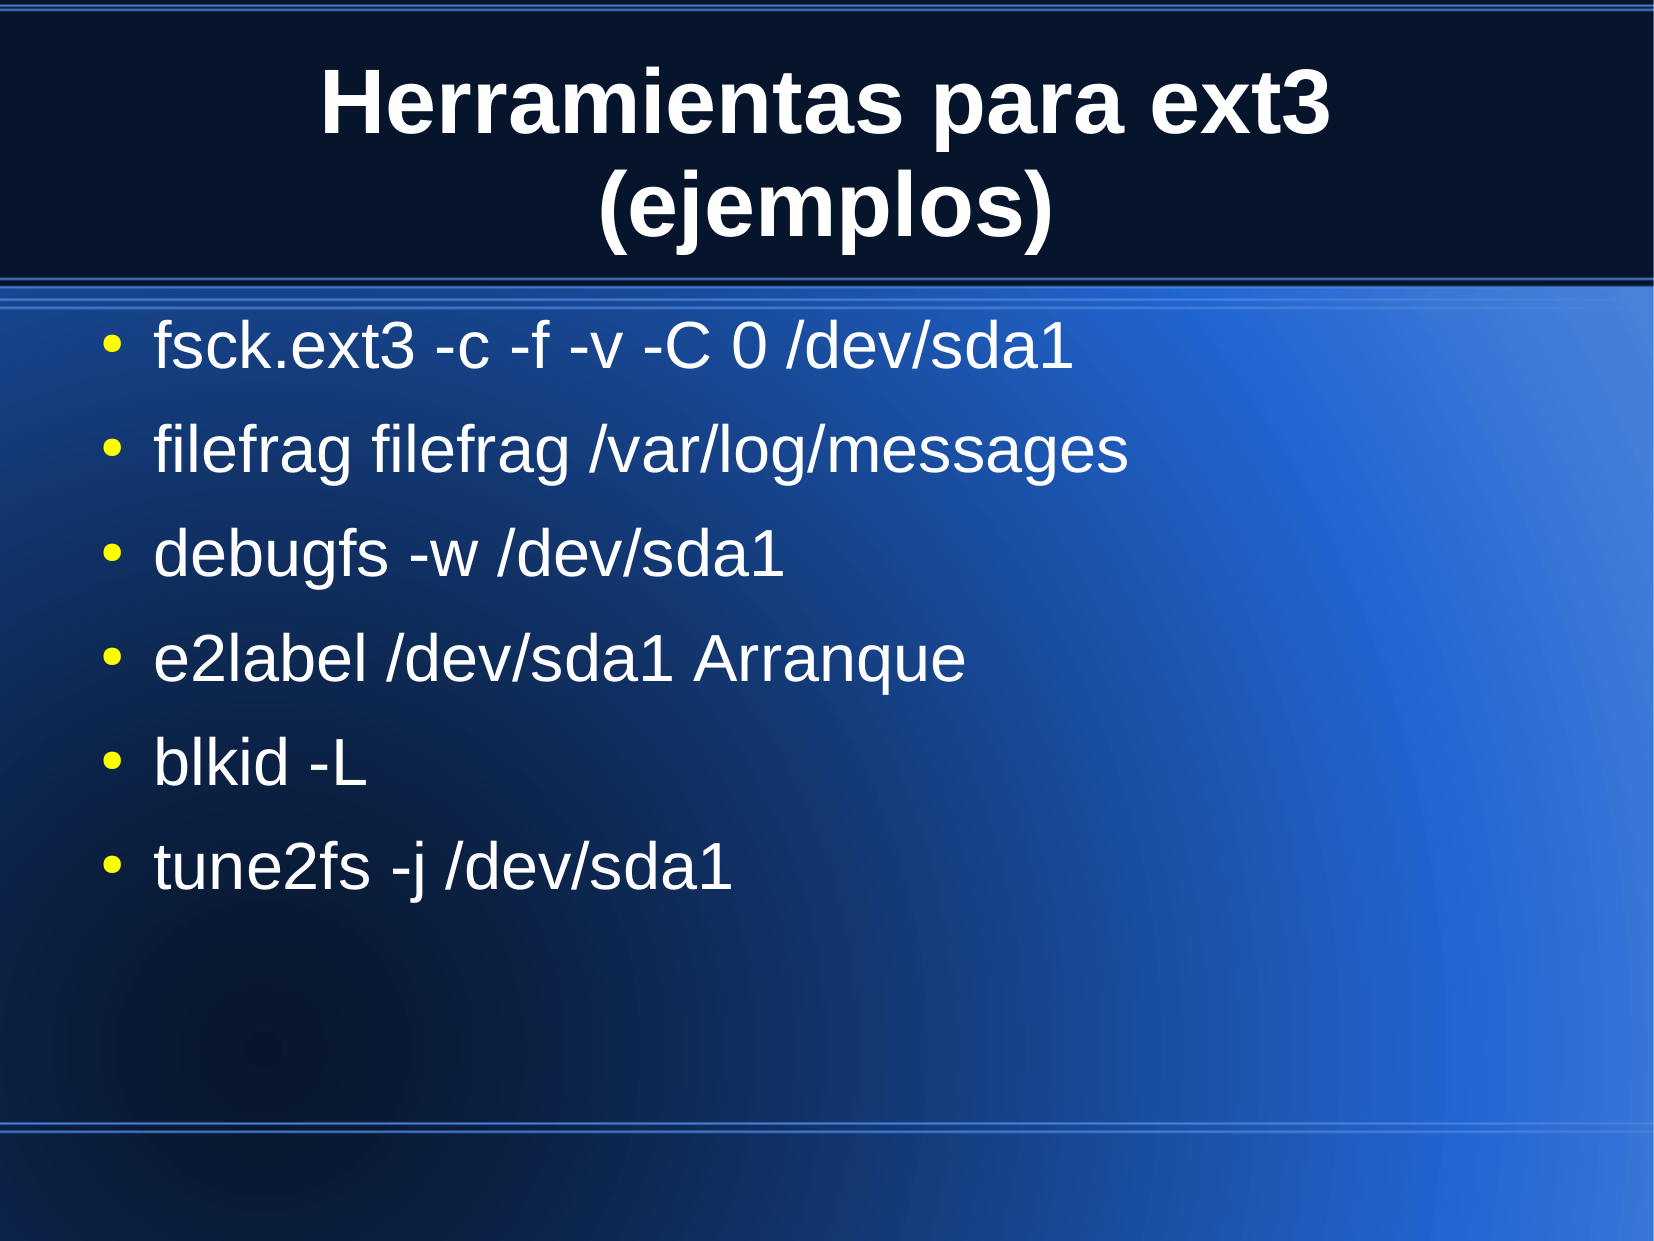

# Herramientas para ext3 (ejemplos)
fsck.ext3 -c -f -v -C 0 /dev/sda1
filefrag filefrag /var/log/messages
debugfs -w /dev/sda1
e2label /dev/sda1 Arranque
blkid -L
tune2fs -j /dev/sda1